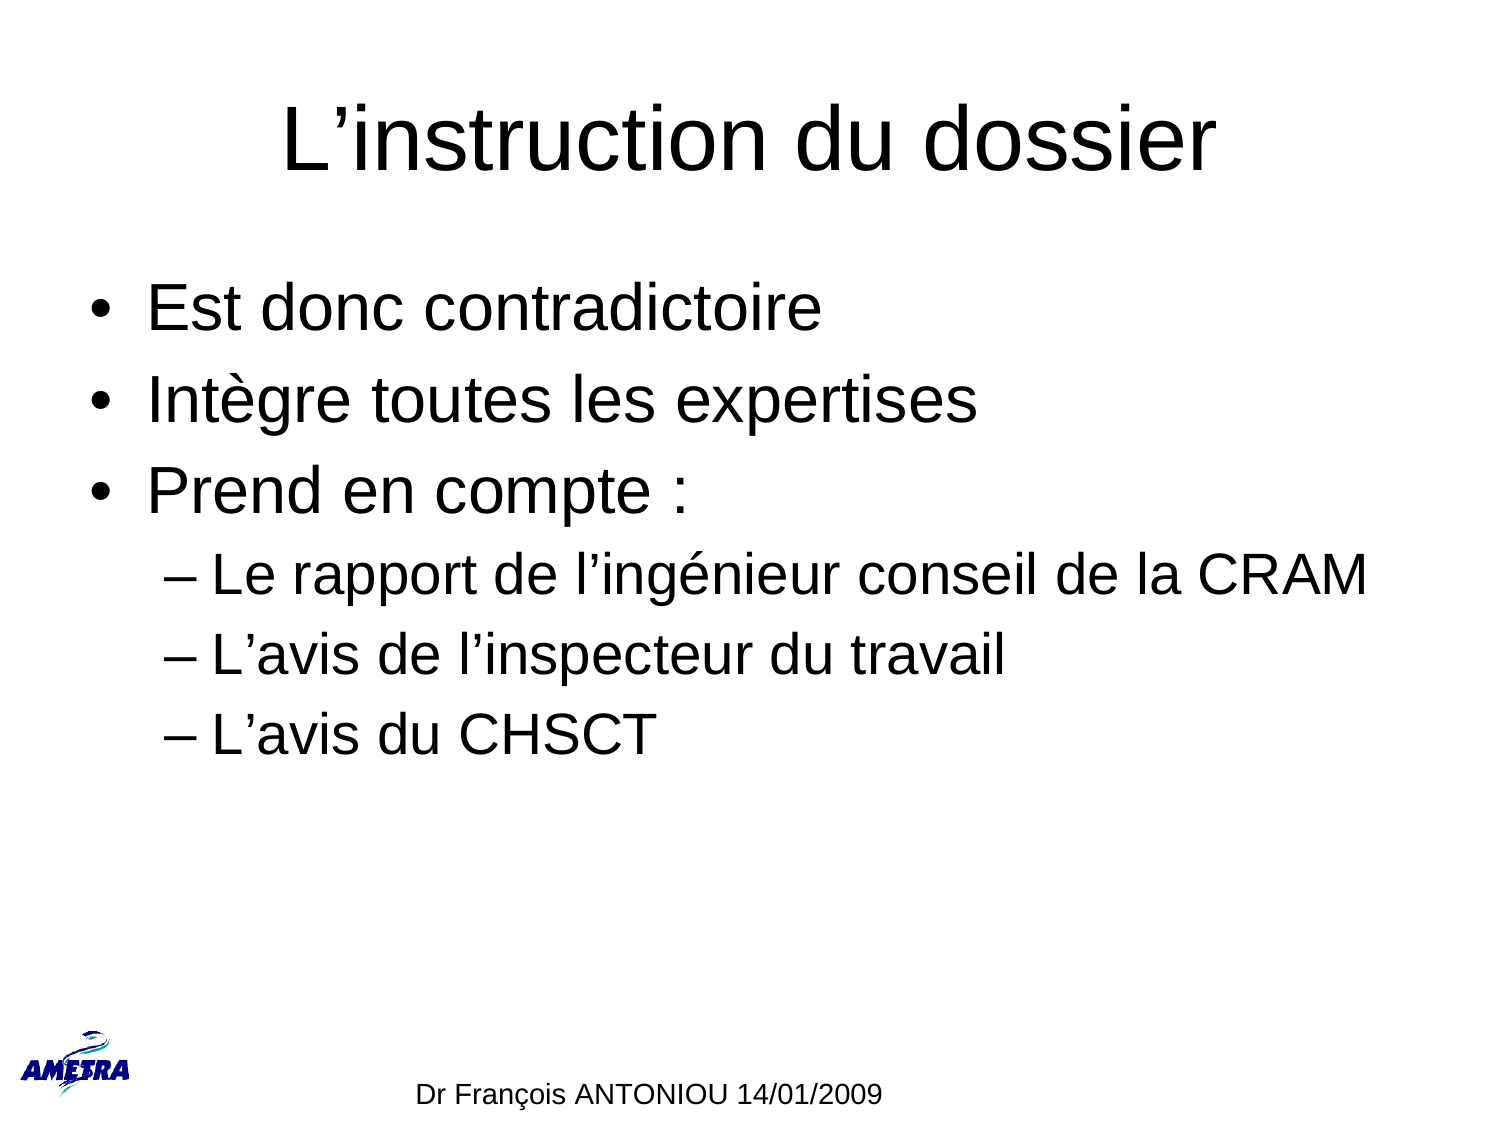

# L’instruction du dossier
Est donc contradictoire
Intègre toutes les expertises
Prend en compte :
Le rapport de l’ingénieur conseil de la CRAM
L’avis de l’inspecteur du travail
L’avis du CHSCT
Dr François ANTONIOU 14/01/2009